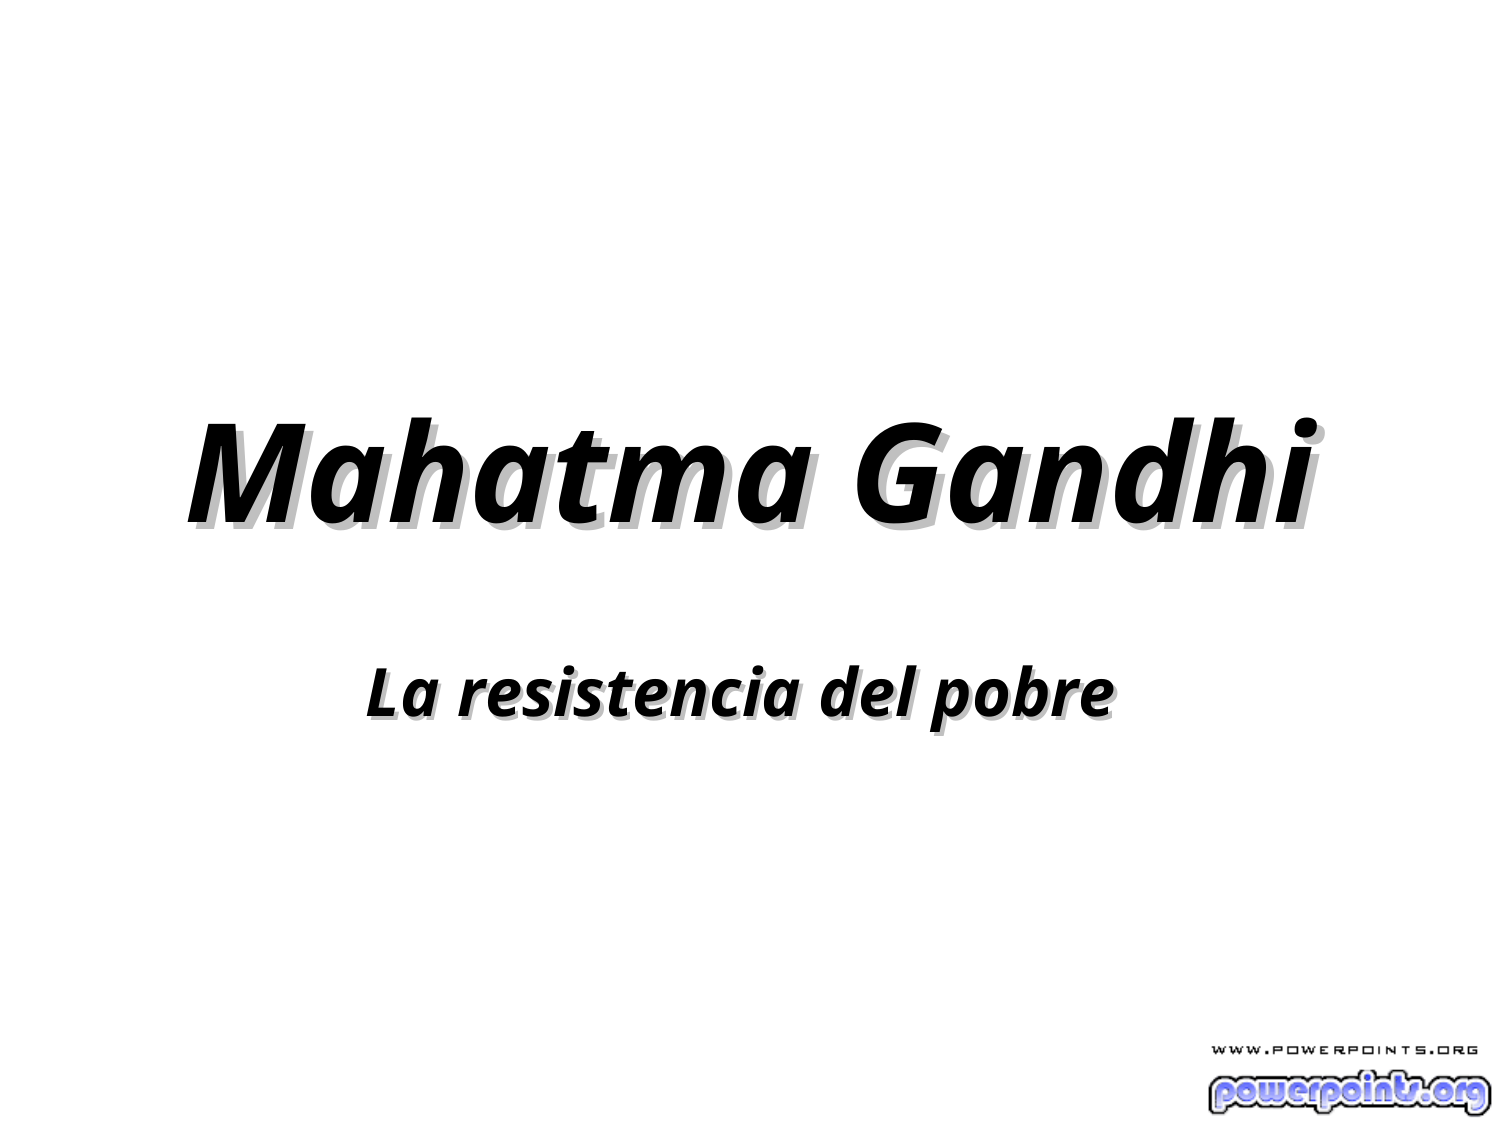

# Mahatma Gandhi
La resistencia del pobre